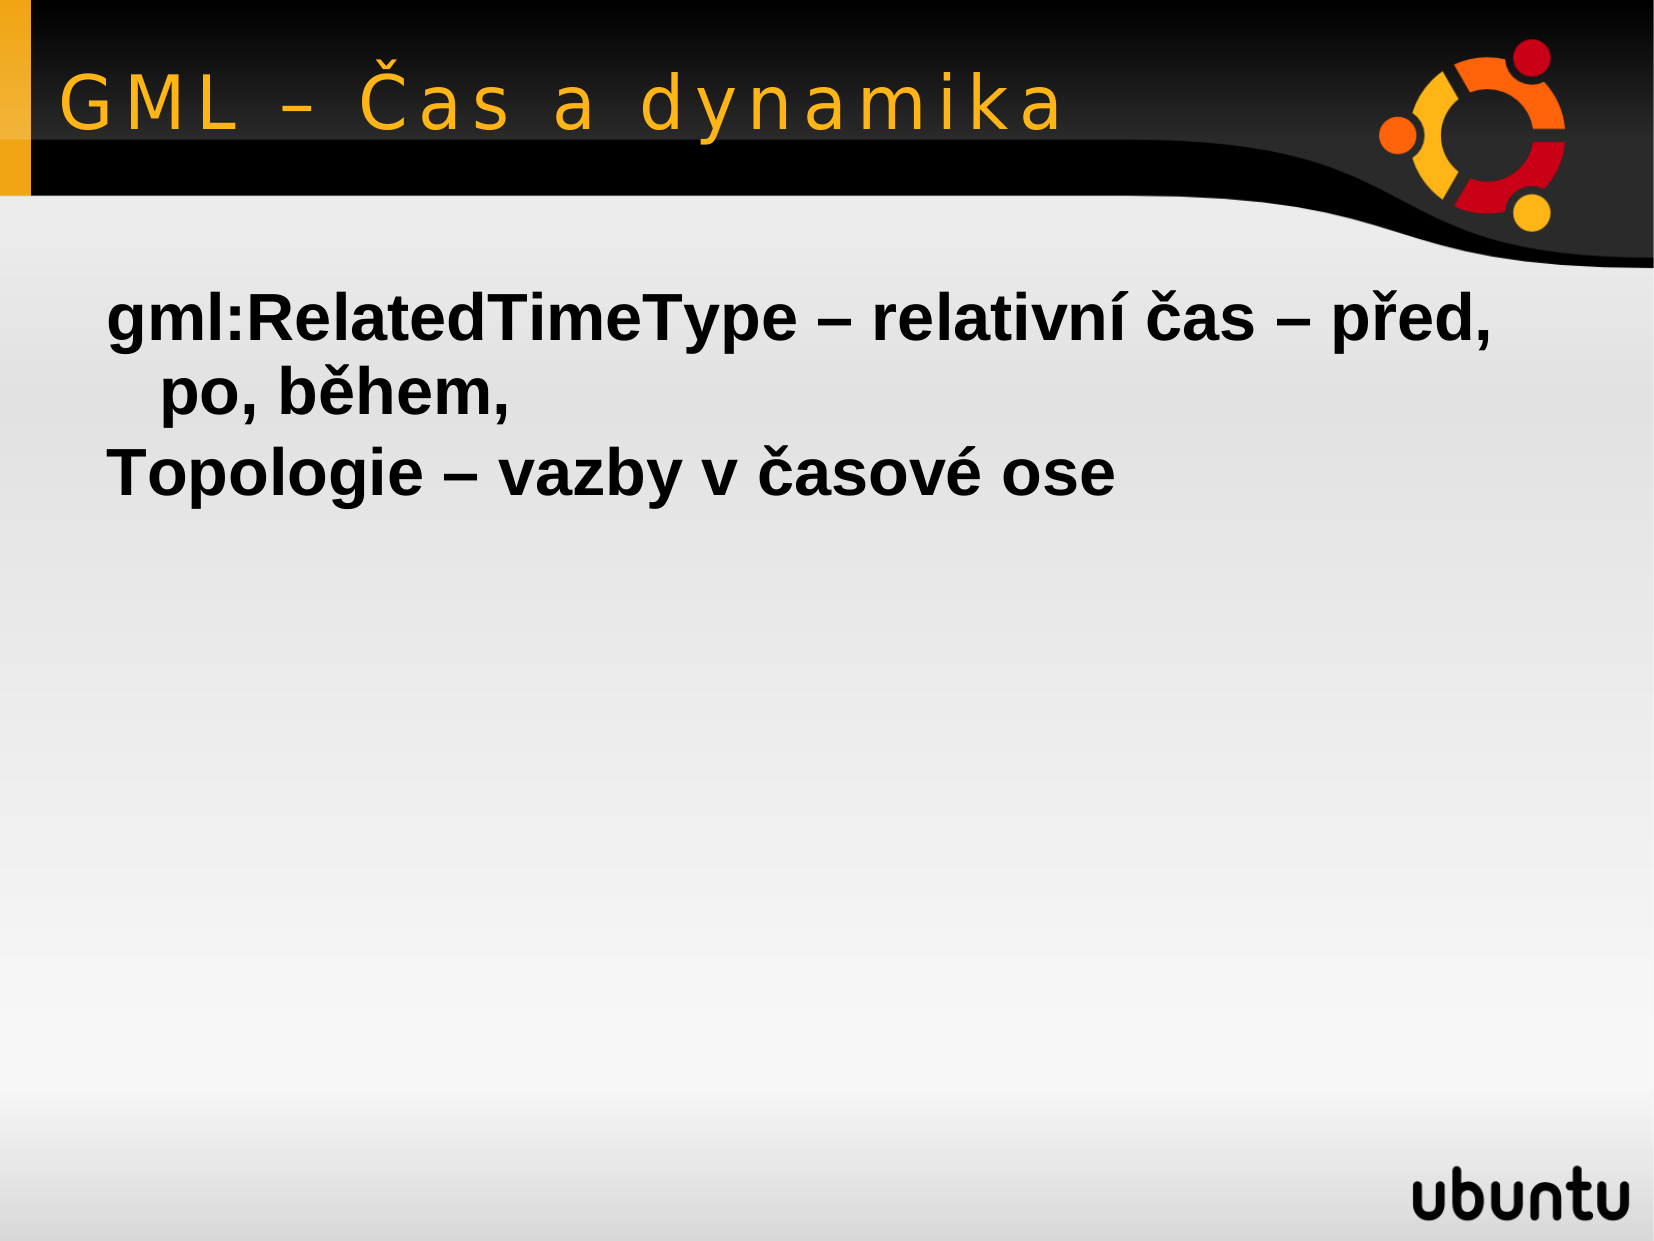

# GML – Čas a dynamika
gml:RelatedTimeType – relativní čas – před, po, během,
Topologie – vazby v časové ose